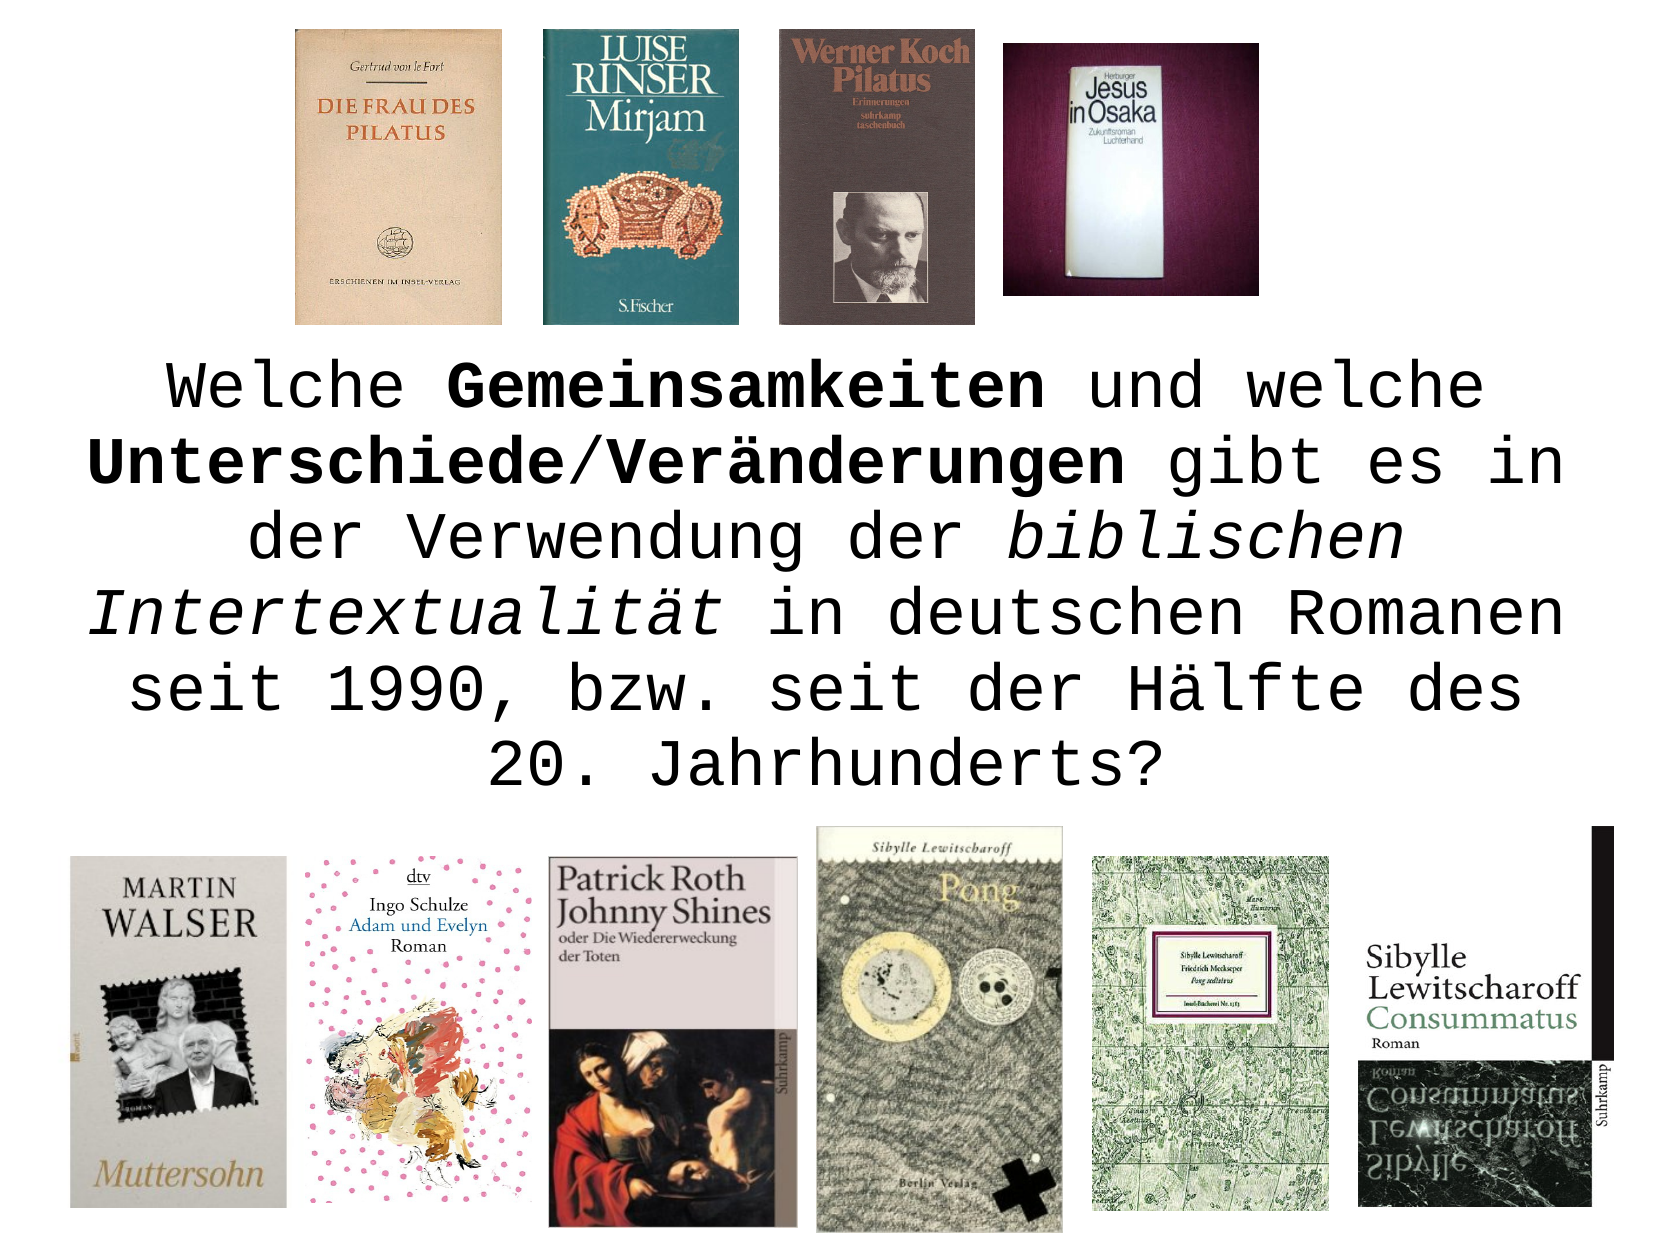

# Welche Gemeinsamkeiten und welche Unterschiede/Veränderungen gibt es in der Verwendung der biblischen Intertextualität in deutschen Romanen seit 1990, bzw. seit der Hälfte des 20. Jahrhunderts?